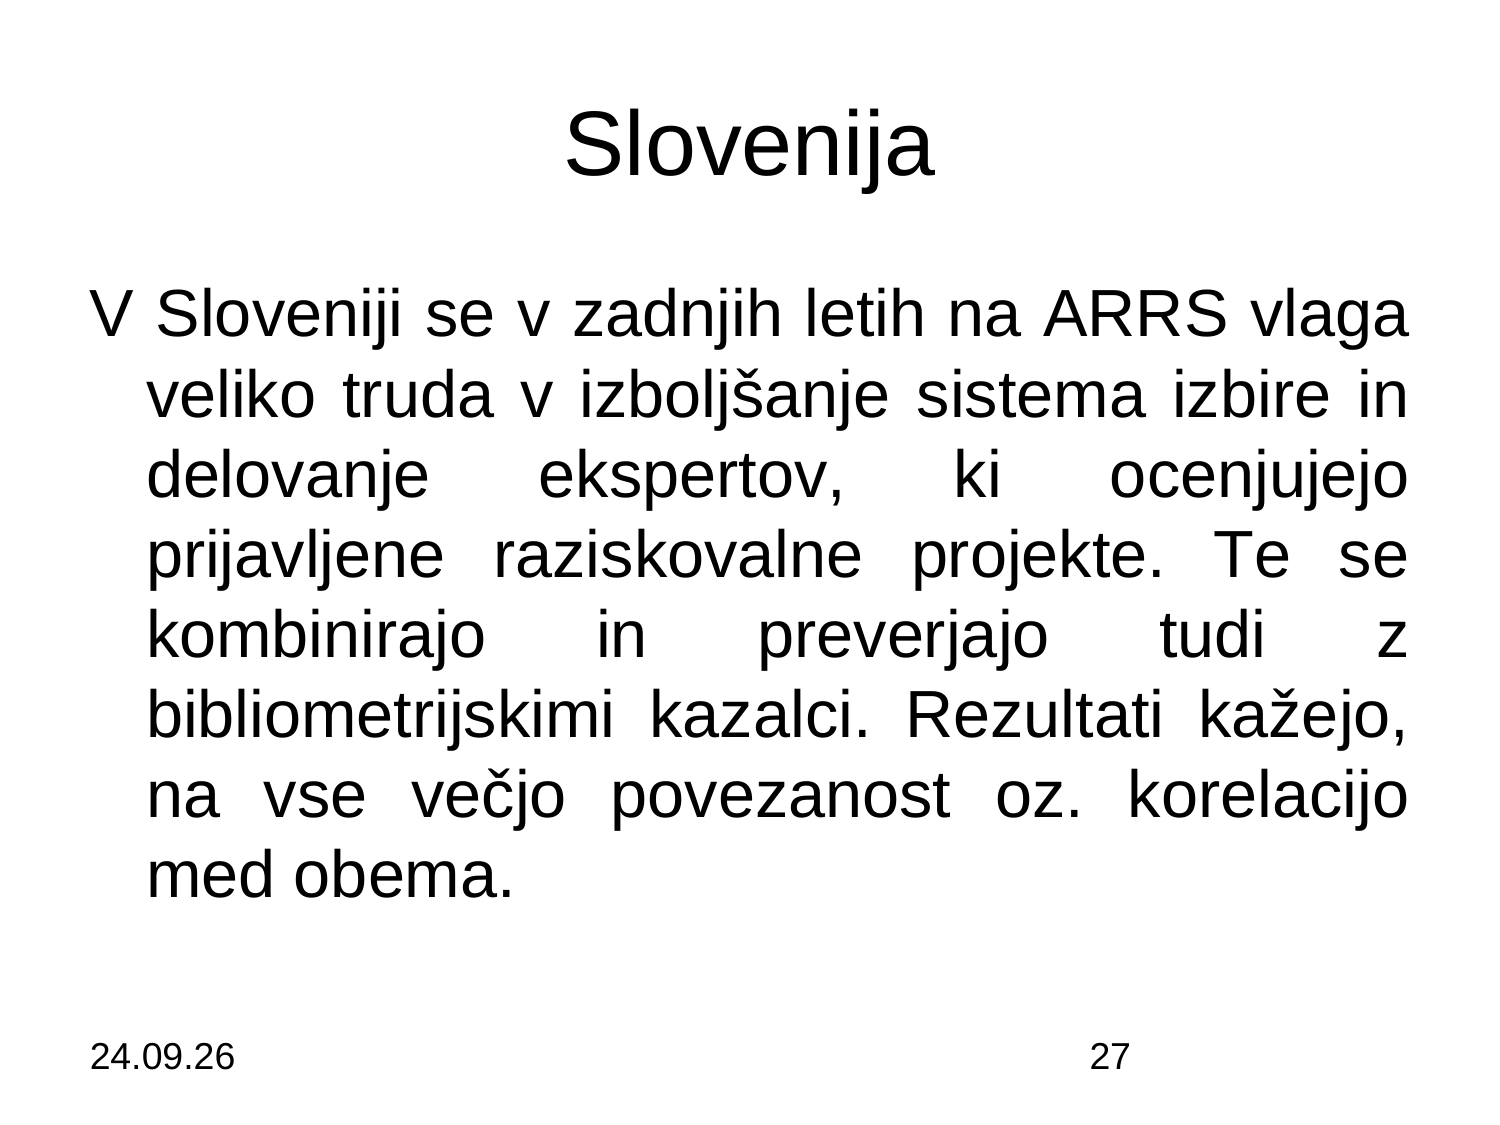

# Slovenija
V Sloveniji se v zadnjih letih na ARRS vlaga veliko truda v izboljšanje sistema izbire in delovanje ekspertov, ki ocenjujejo prijavljene raziskovalne projekte. Te se kombinirajo in preverjajo tudi z bibliometrijskimi kazalci. Rezultati kažejo, na vse večjo povezanost oz. korelacijo med obema.
27